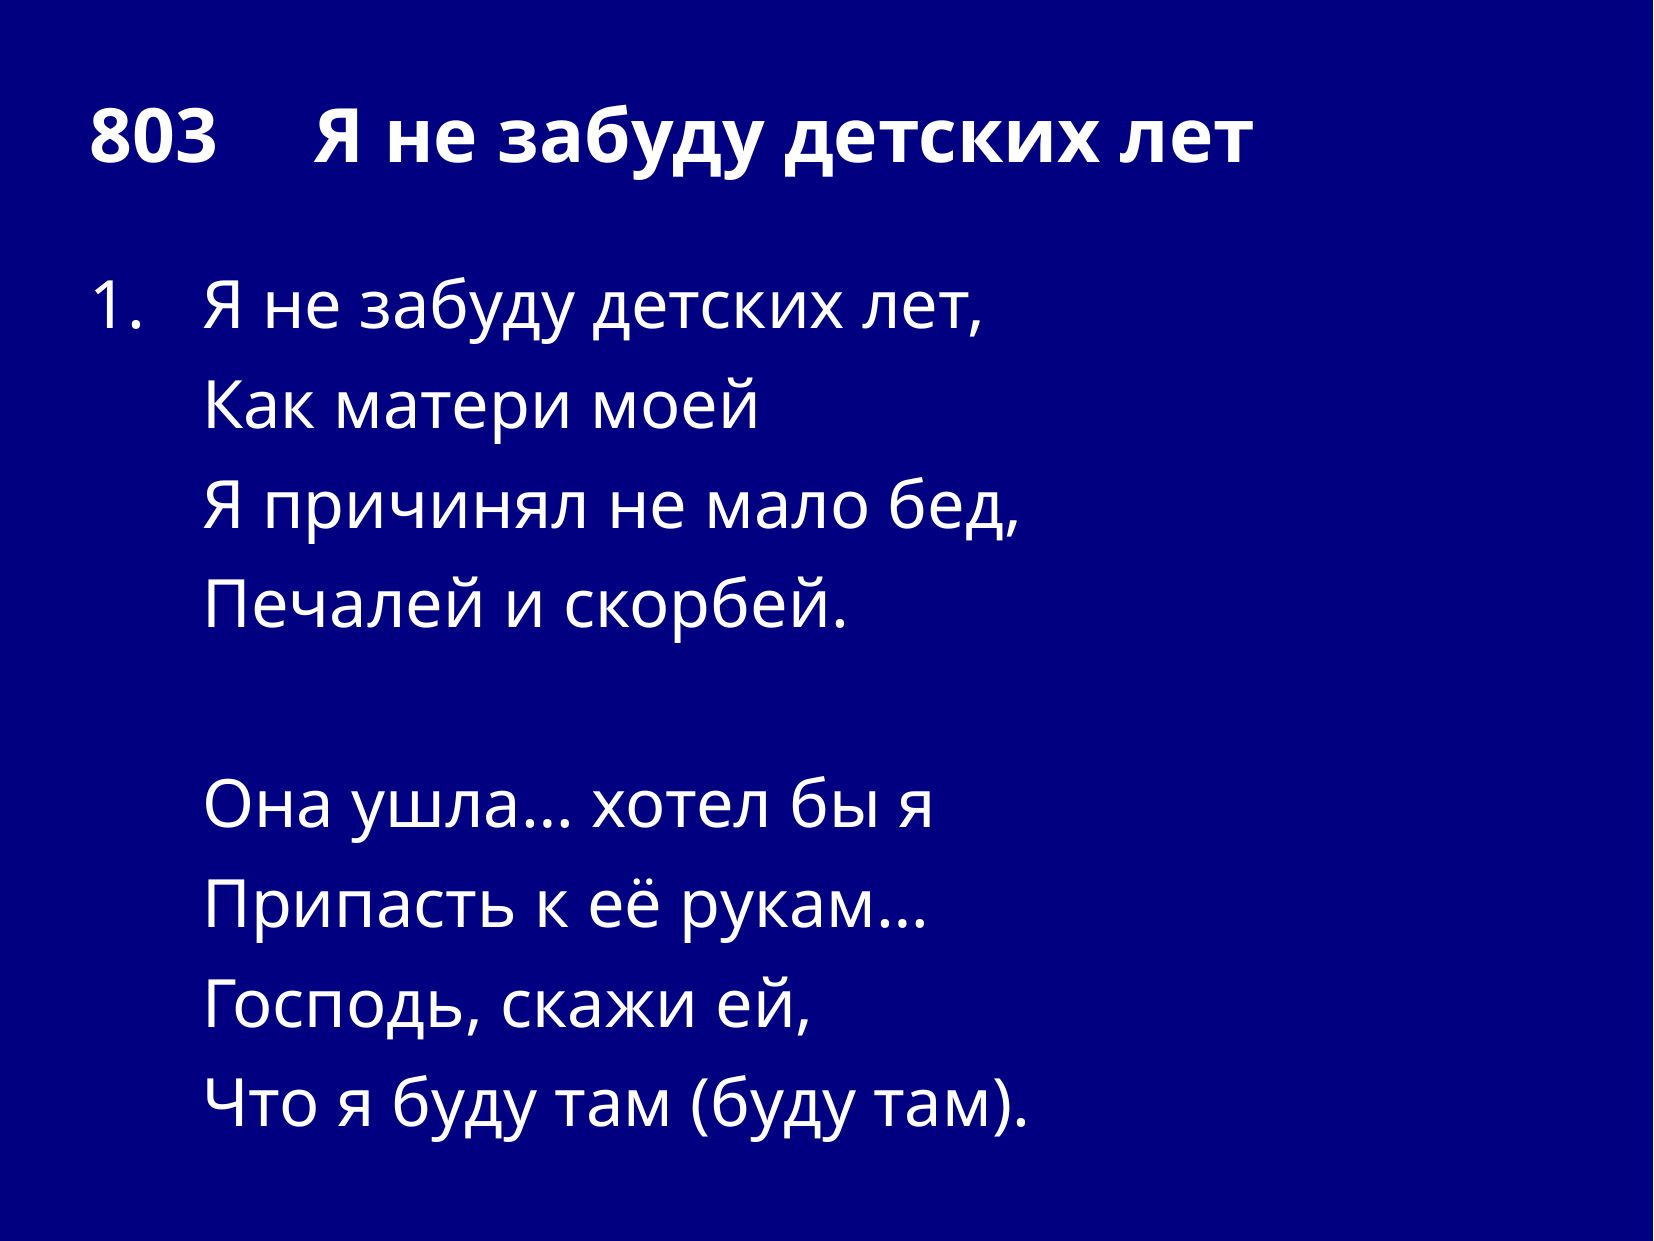

803	Я не забуду детских лет
1.	Я не забуду детских лет,
	Как матери моей
	Я причинял не мало бед,
	Печалей и скорбей.
	Она ушла… хотел бы я
	Припасть к её рукам…
	Господь, скажи ей,
	Что я буду там (буду там).